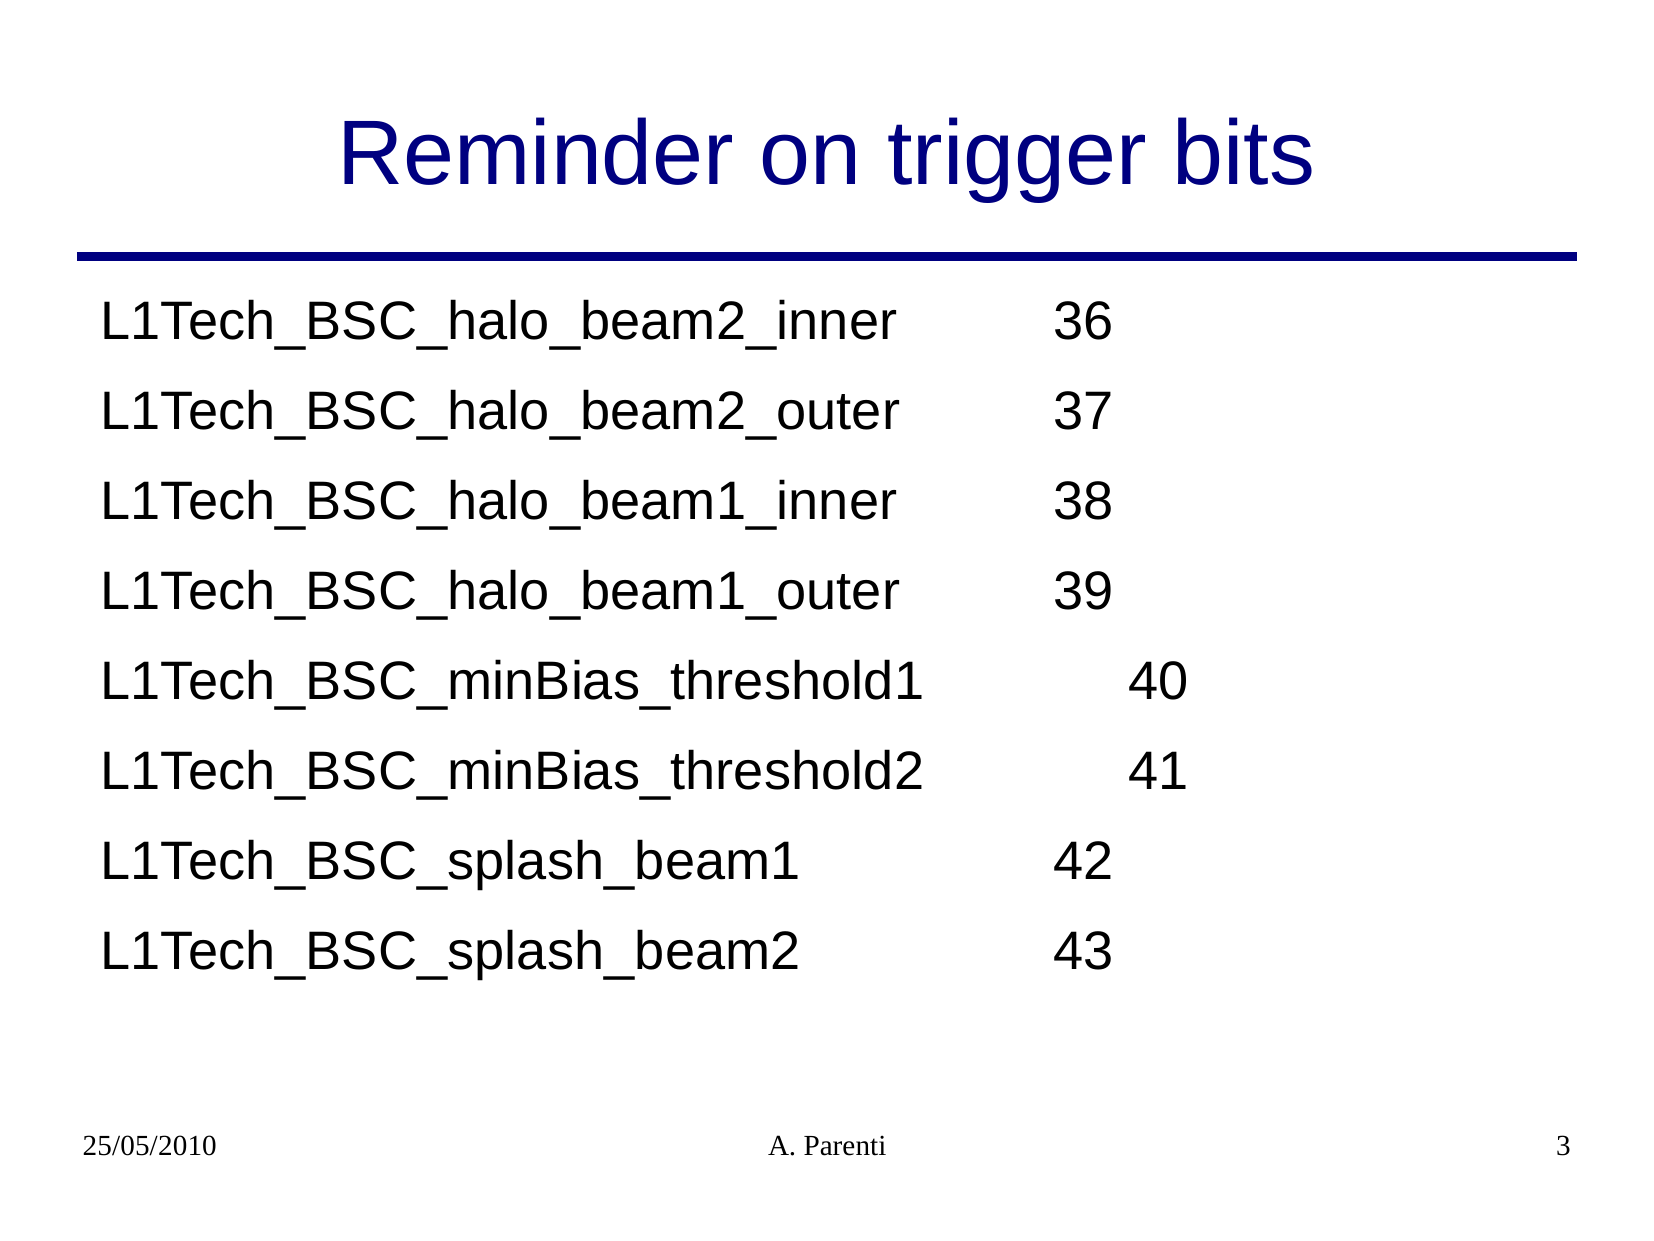

# Reminder on trigger bits
L1Tech_BSC_halo_beam2_inner			36
L1Tech_BSC_halo_beam2_outer			37
L1Tech_BSC_halo_beam1_inner			38
L1Tech_BSC_halo_beam1_outer			39
L1Tech_BSC_minBias_threshold1			40
L1Tech_BSC_minBias_threshold2			41
L1Tech_BSC_splash_beam1				42
L1Tech_BSC_splash_beam2				43
3